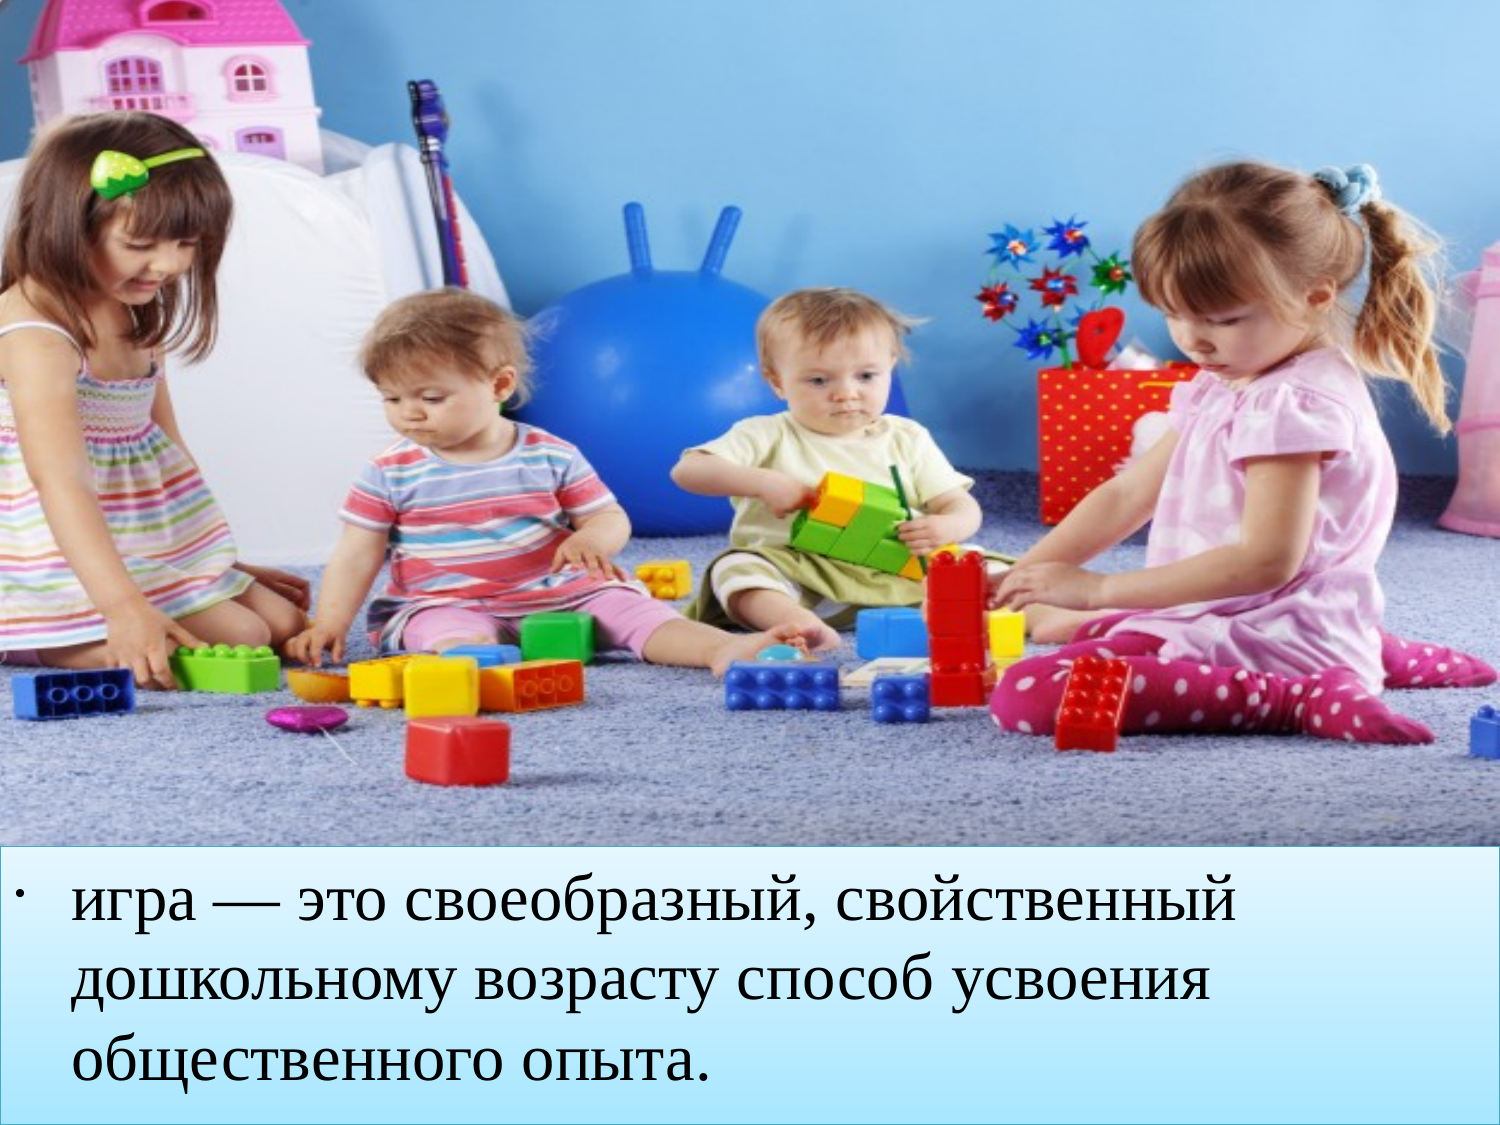

# игра — это своеобразный, свойственный дошкольному возрасту способ усвоения общественного опыта.